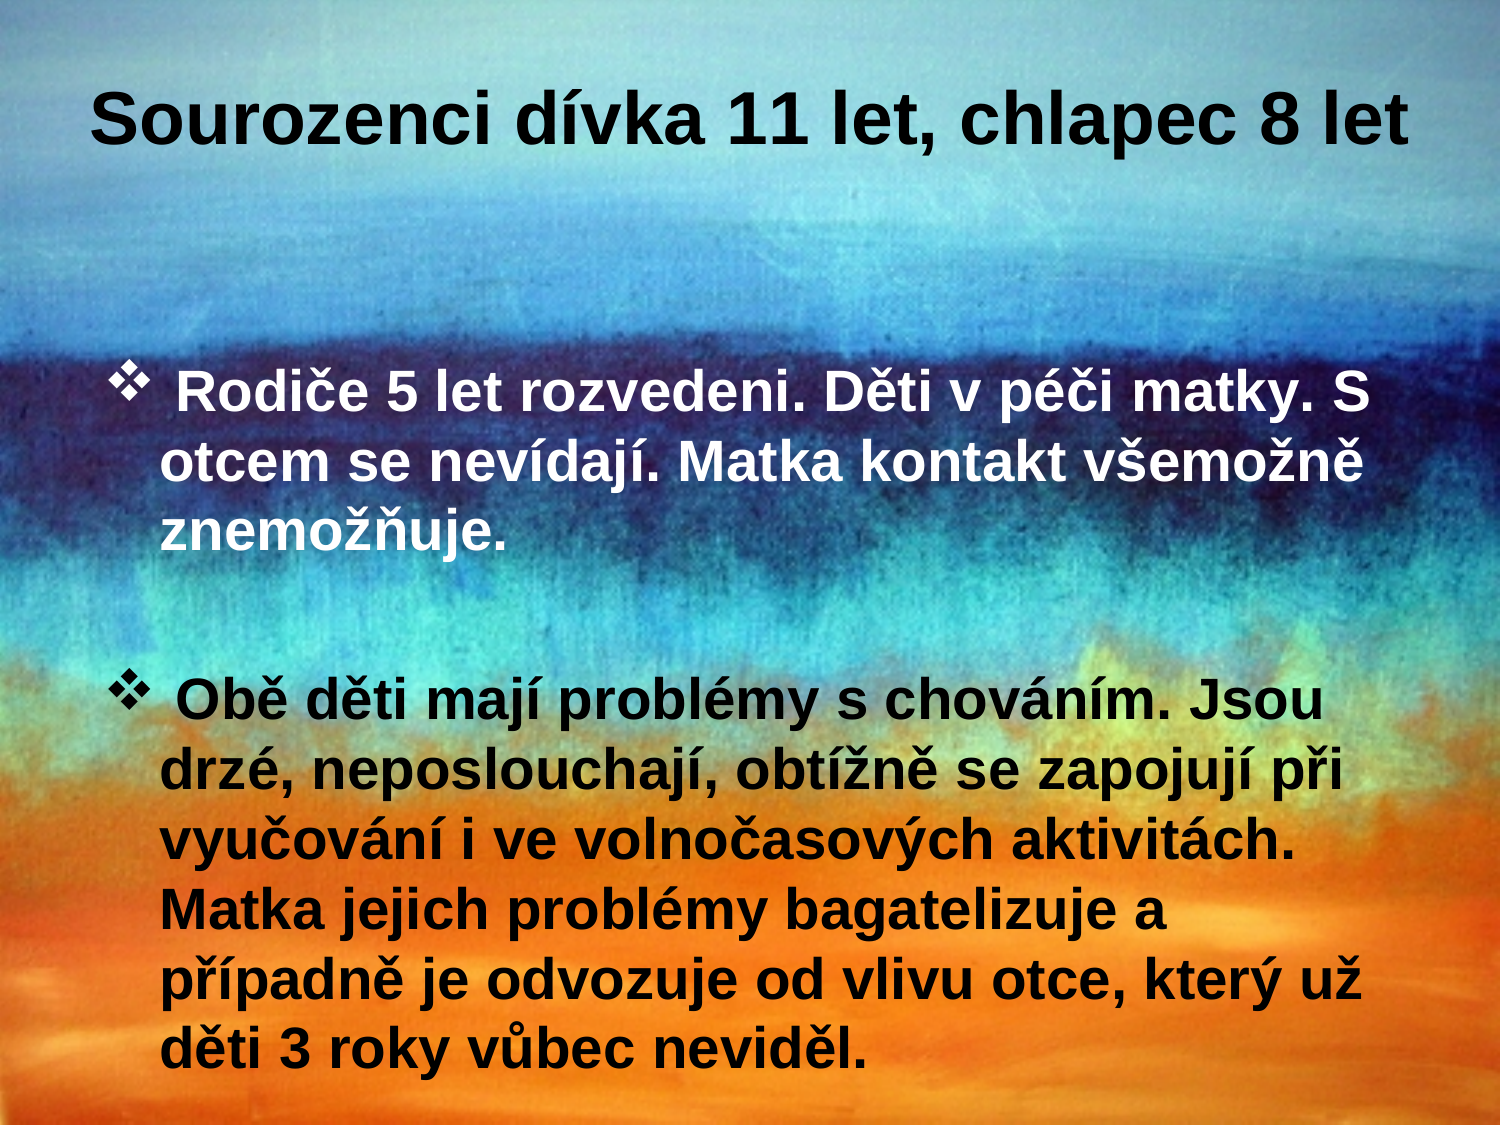

# Sourozenci dívka 11 let, chlapec 8 let
 Rodiče 5 let rozvedeni. Děti v péči matky. S otcem se nevídají. Matka kontakt všemožně znemožňuje.
 Obě děti mají problémy s chováním. Jsou drzé, neposlouchají, obtížně se zapojují při vyučování i ve volnočasových aktivitách. Matka jejich problémy bagatelizuje a případně je odvozuje od vlivu otce, který už děti 3 roky vůbec neviděl.